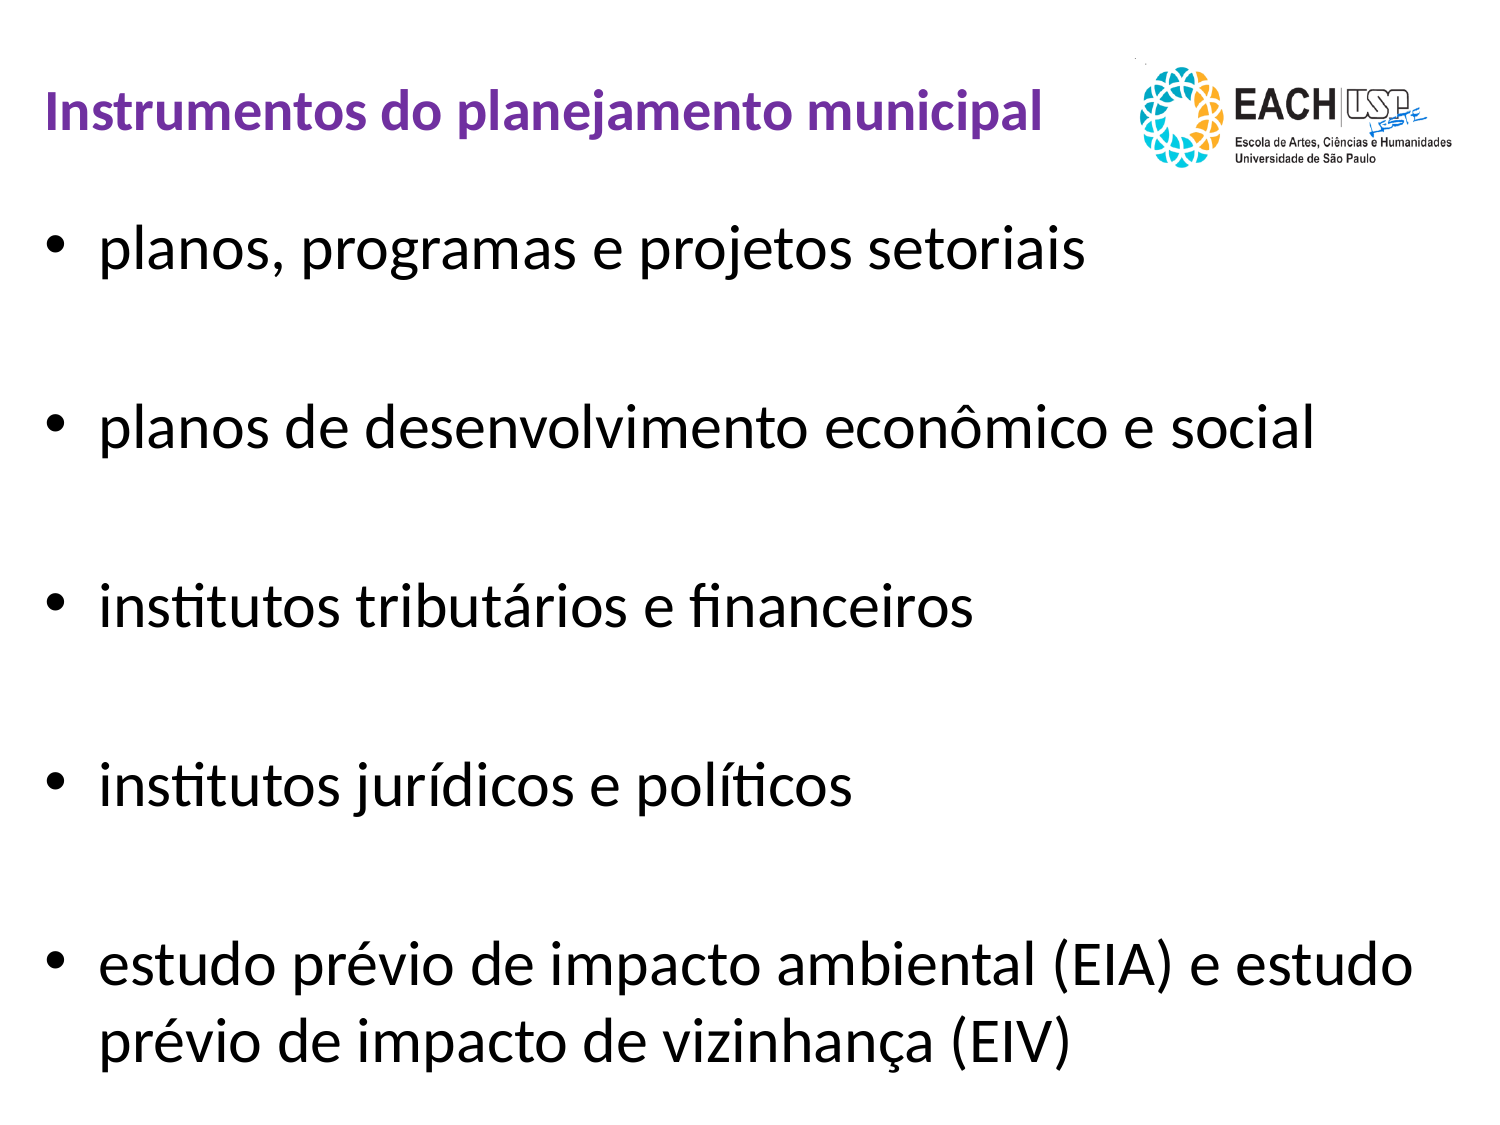

Instrumentos do planejamento municipal
# planos, programas e projetos setoriais
planos de desenvolvimento econômico e social
institutos tributários e financeiros
institutos jurídicos e políticos
estudo prévio de impacto ambiental (EIA) e estudo prévio de impacto de vizinhança (EIV)